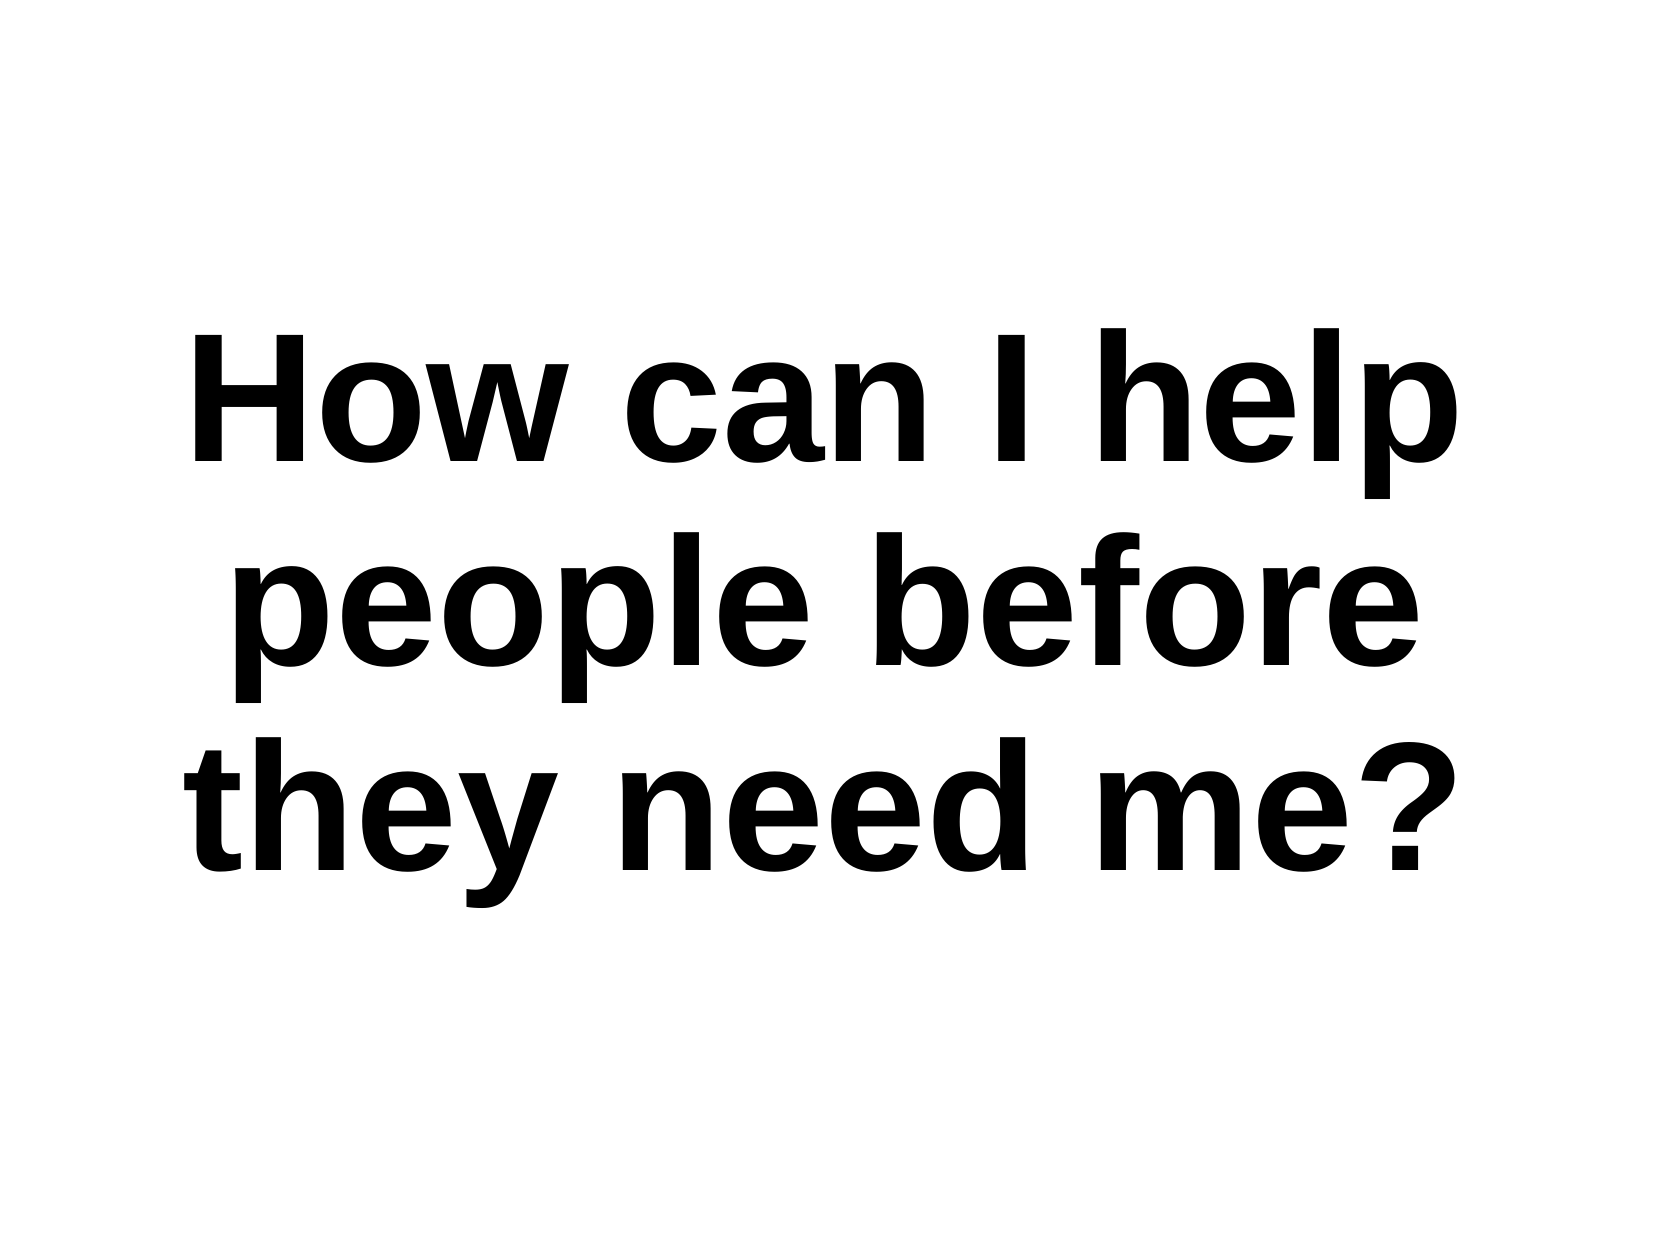

# How can I help people before they need me?